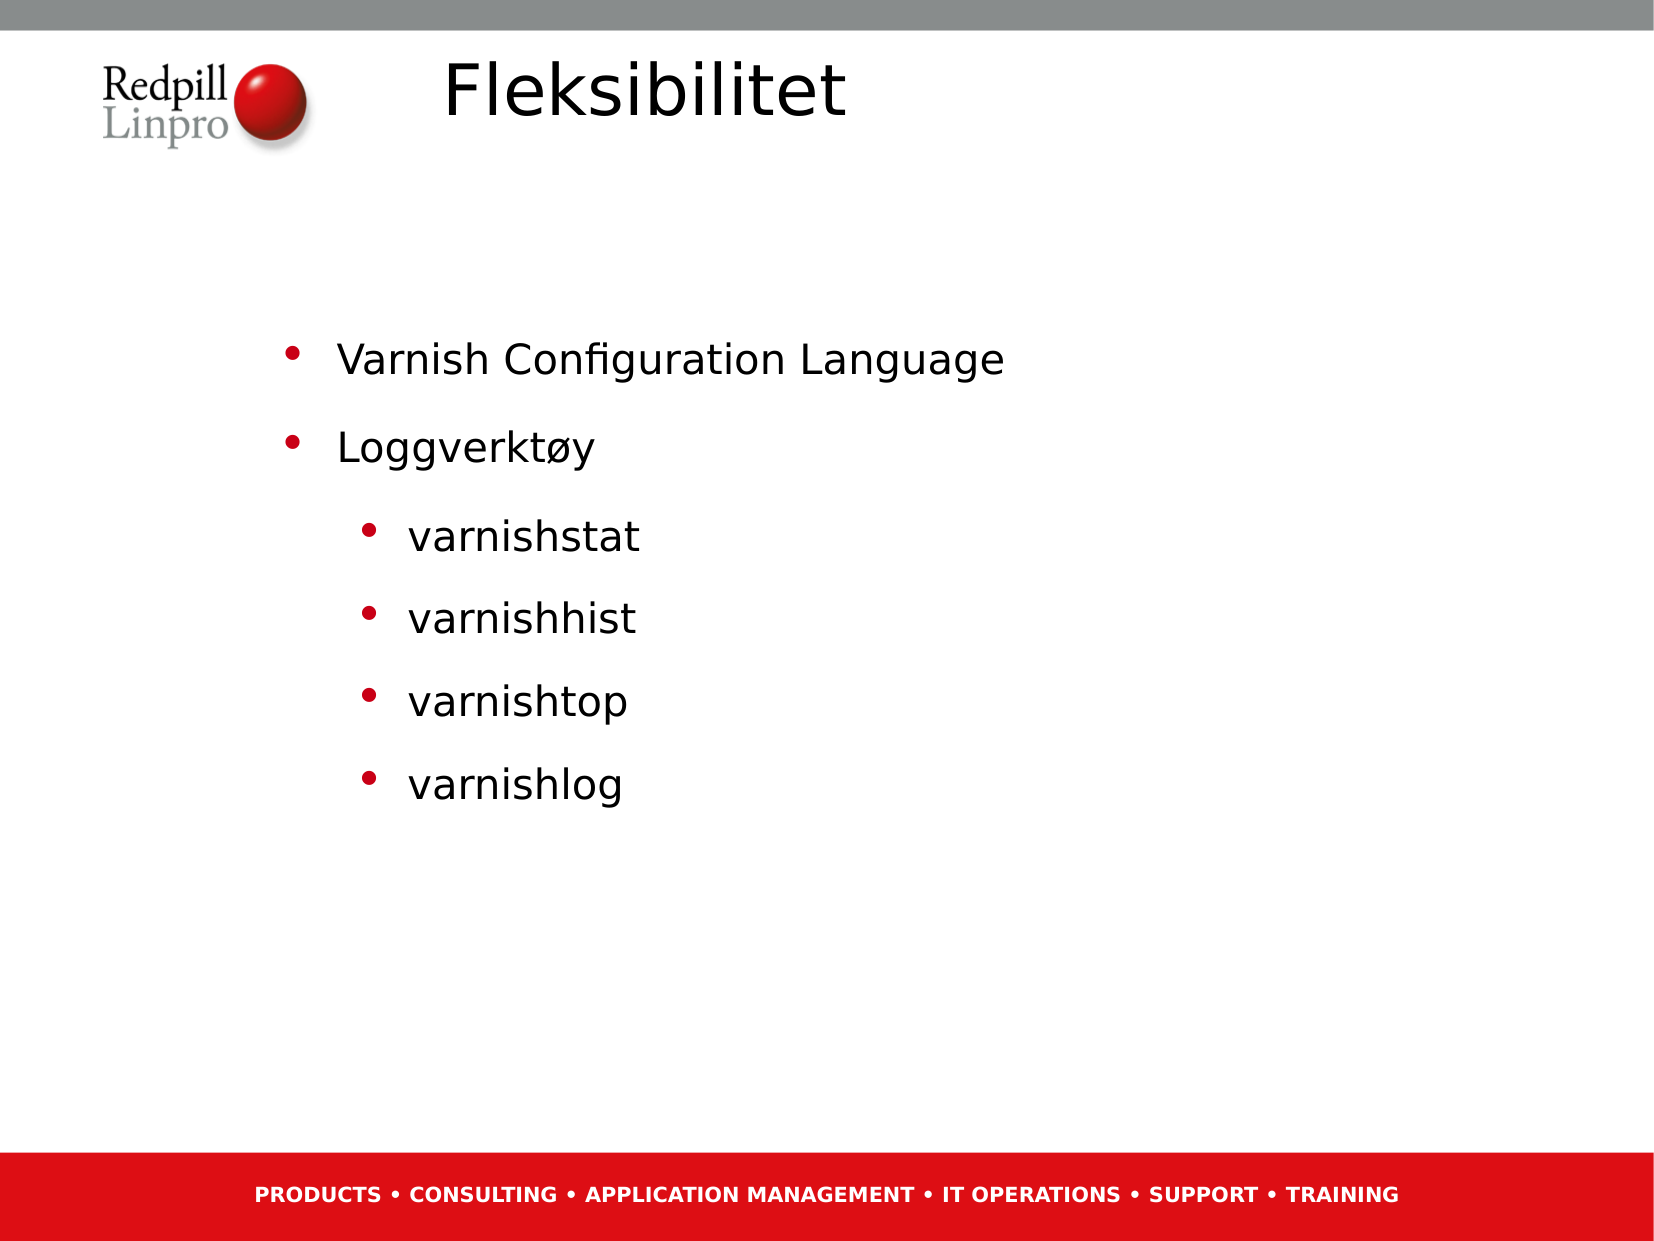

# Fleksibilitet
Varnish Configuration Language
Loggverktøy
varnishstat
varnishhist
varnishtop
varnishlog